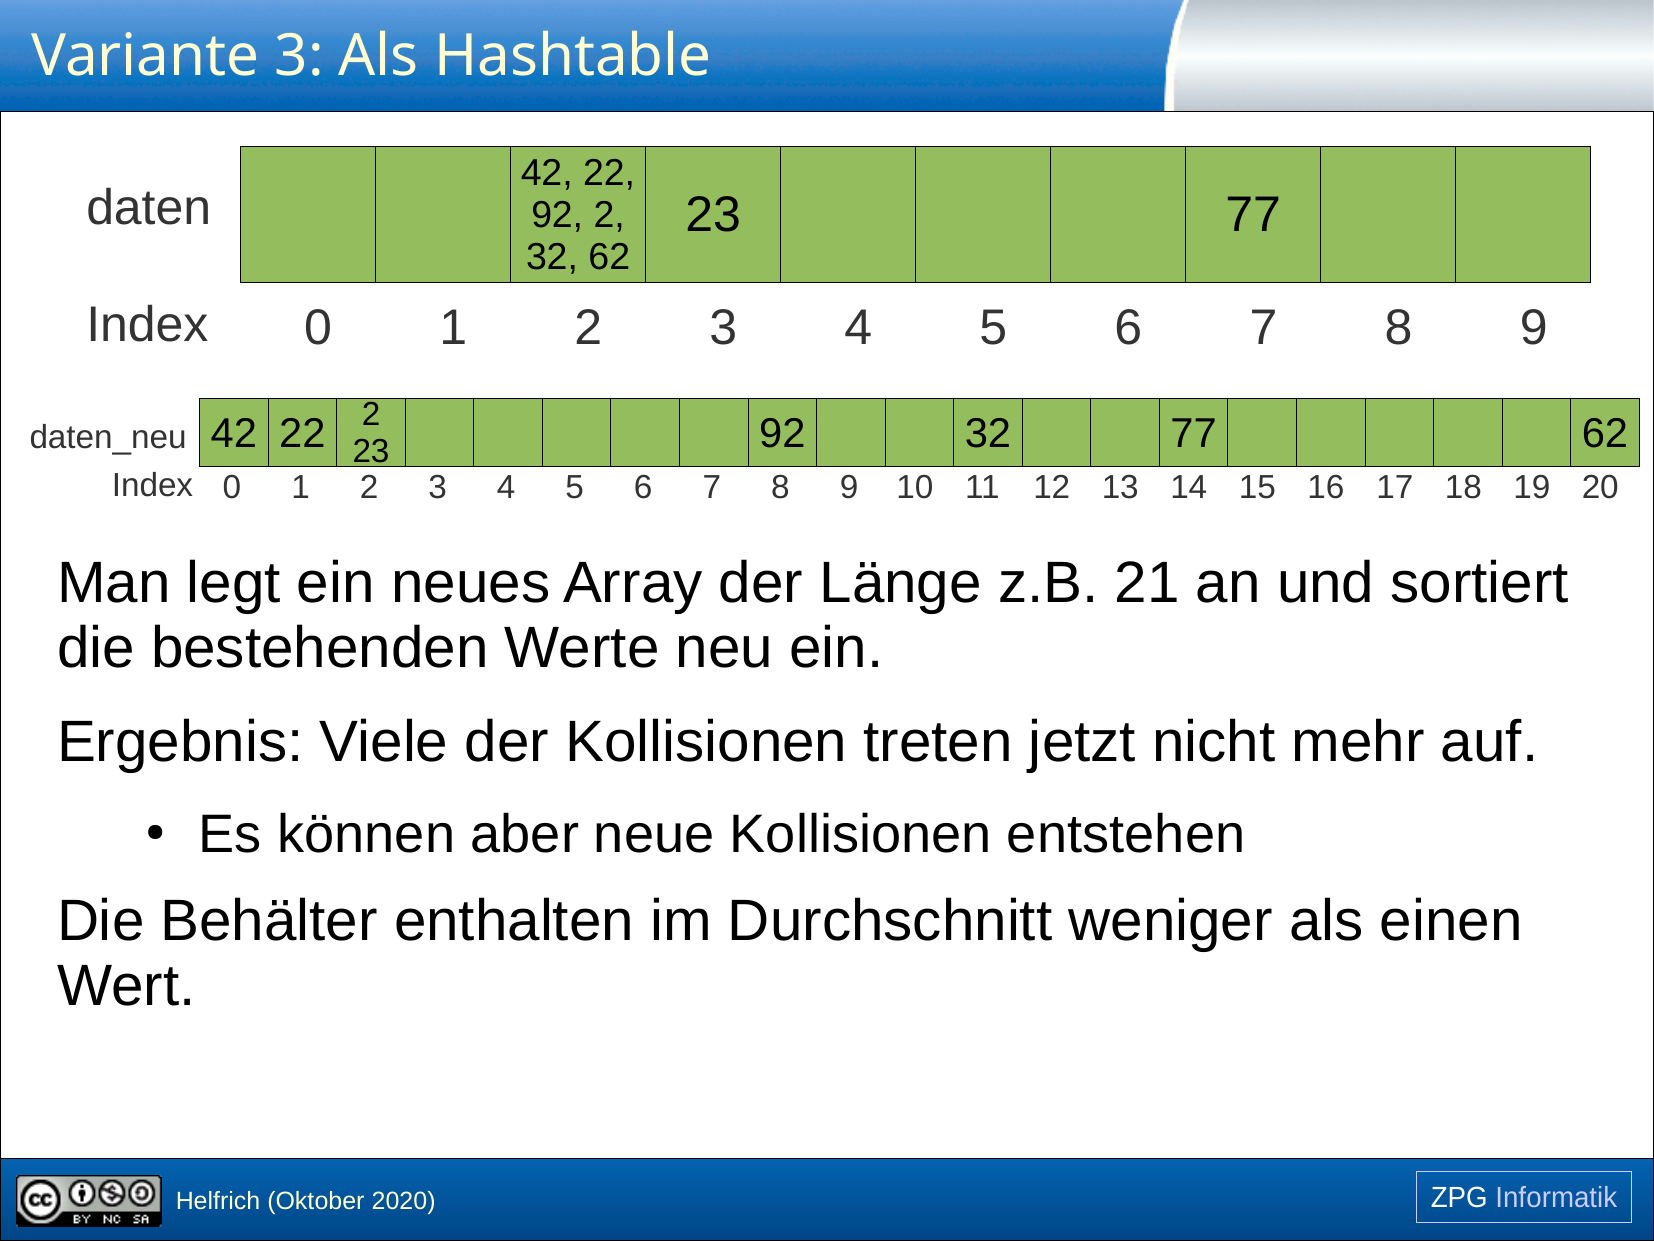

# Variante 3: Als Hashtable
42, 22,
92, 2,
32, 62
23
77
daten
Index
0
1
2
3
4
5
6
7
8
9
42
22
2
23
92
32
77
62
daten_neu
Index
0
1
2
3
4
5
6
7
8
9
10
11
12
13
14
15
16
17
18
19
20
Man legt ein neues Array der Länge z.B. 21 an und sortiert die bestehenden Werte neu ein.
Ergebnis: Viele der Kollisionen treten jetzt nicht mehr auf.
Es können aber neue Kollisionen entstehen
Die Behälter enthalten im Durchschnitt weniger als einen Wert.